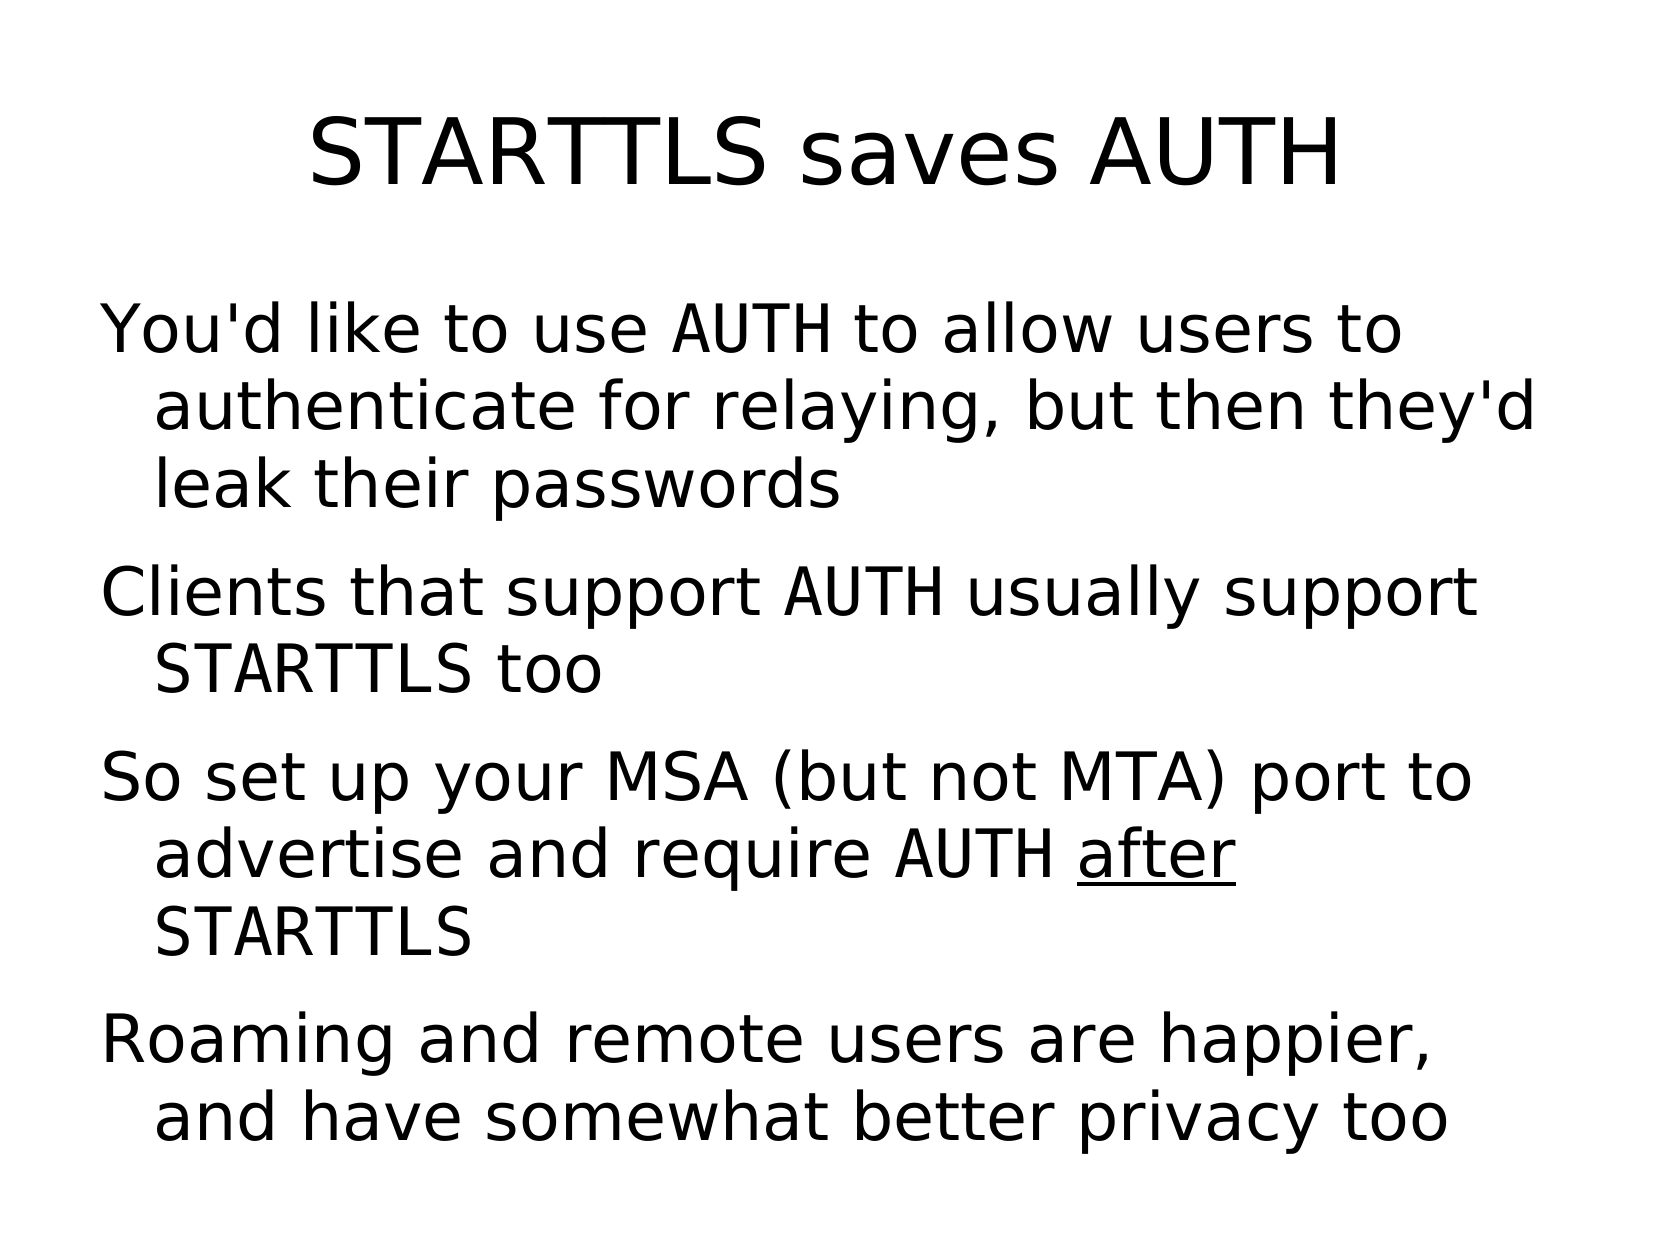

# STARTTLS saves AUTH
You'd like to use AUTH to allow users to authenticate for relaying, but then they'd leak their passwords
Clients that support AUTH usually support STARTTLS too
So set up your MSA (but not MTA) port to advertise and require AUTH after STARTTLS
Roaming and remote users are happier, and have somewhat better privacy too